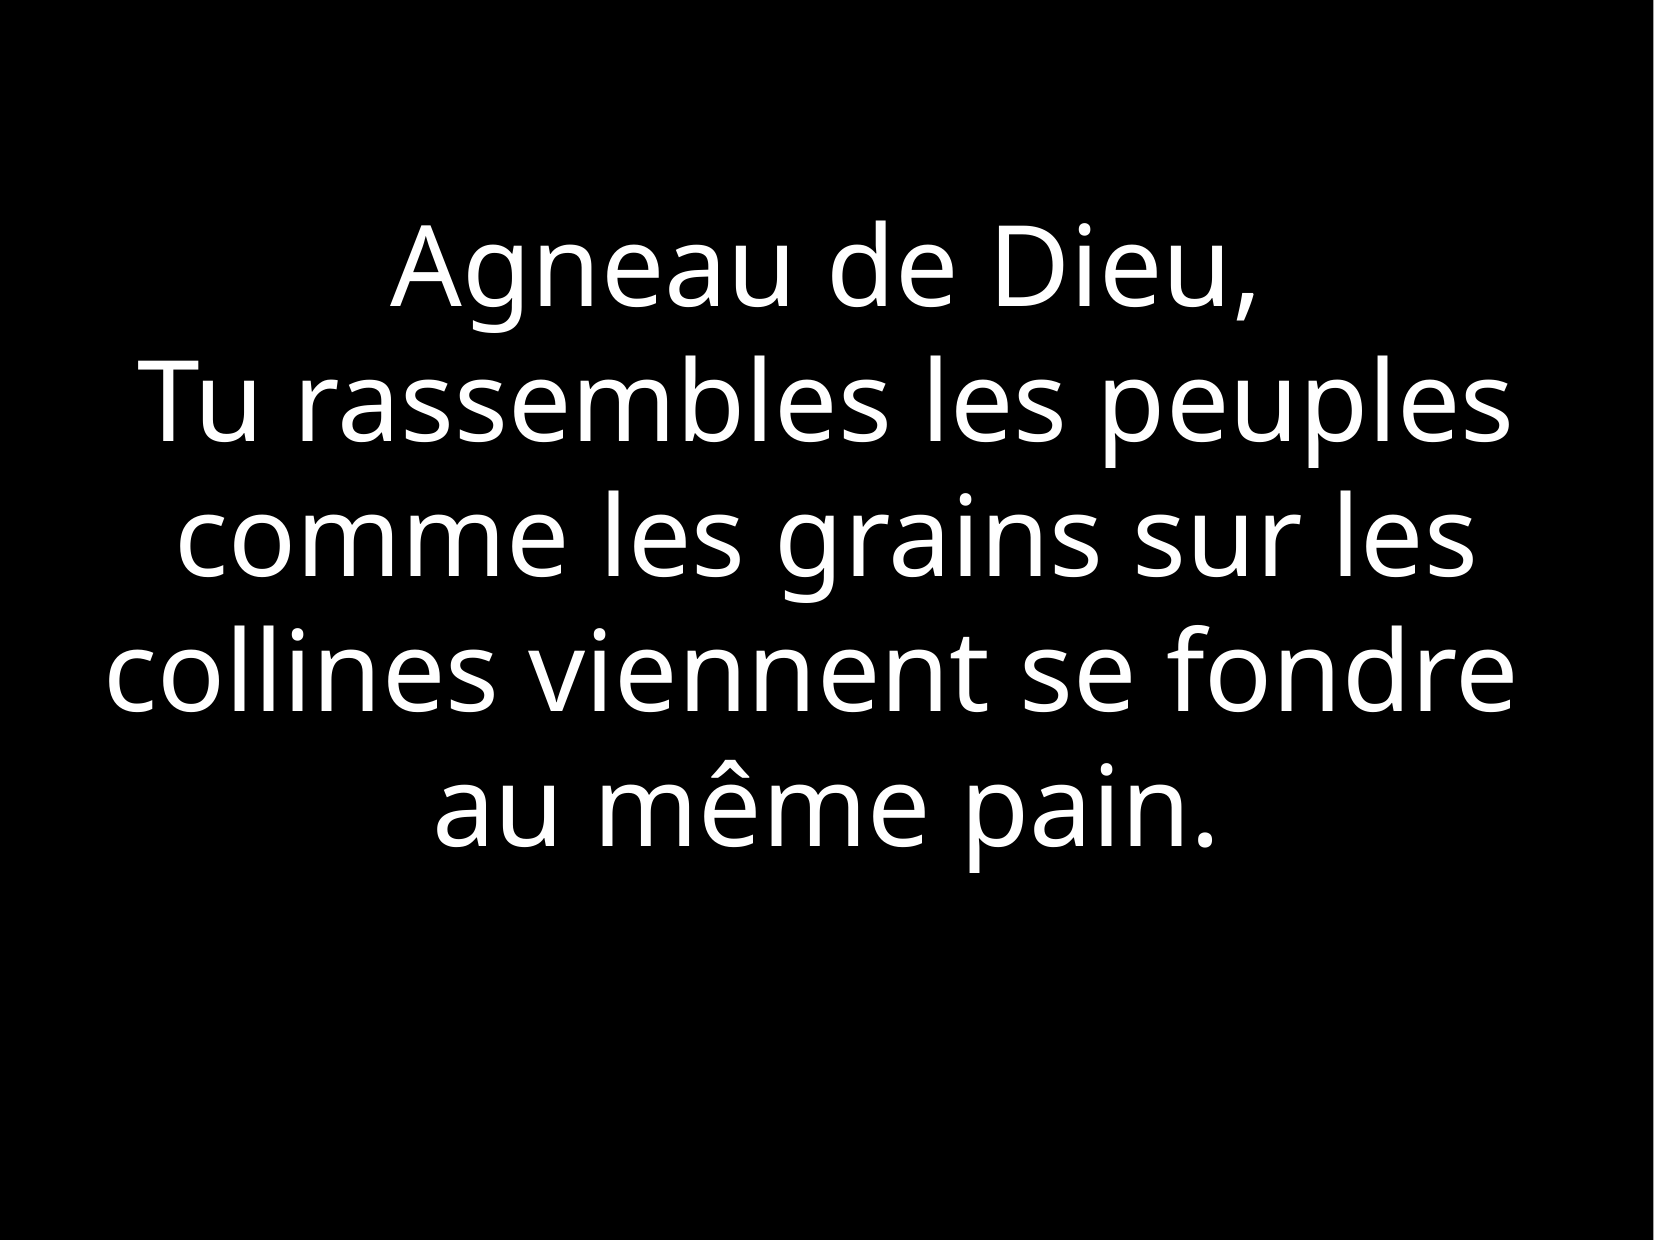

Agneau de Dieu,
Tu rassembles les peuples
comme les grains sur les collines viennent se fondre
au même pain.